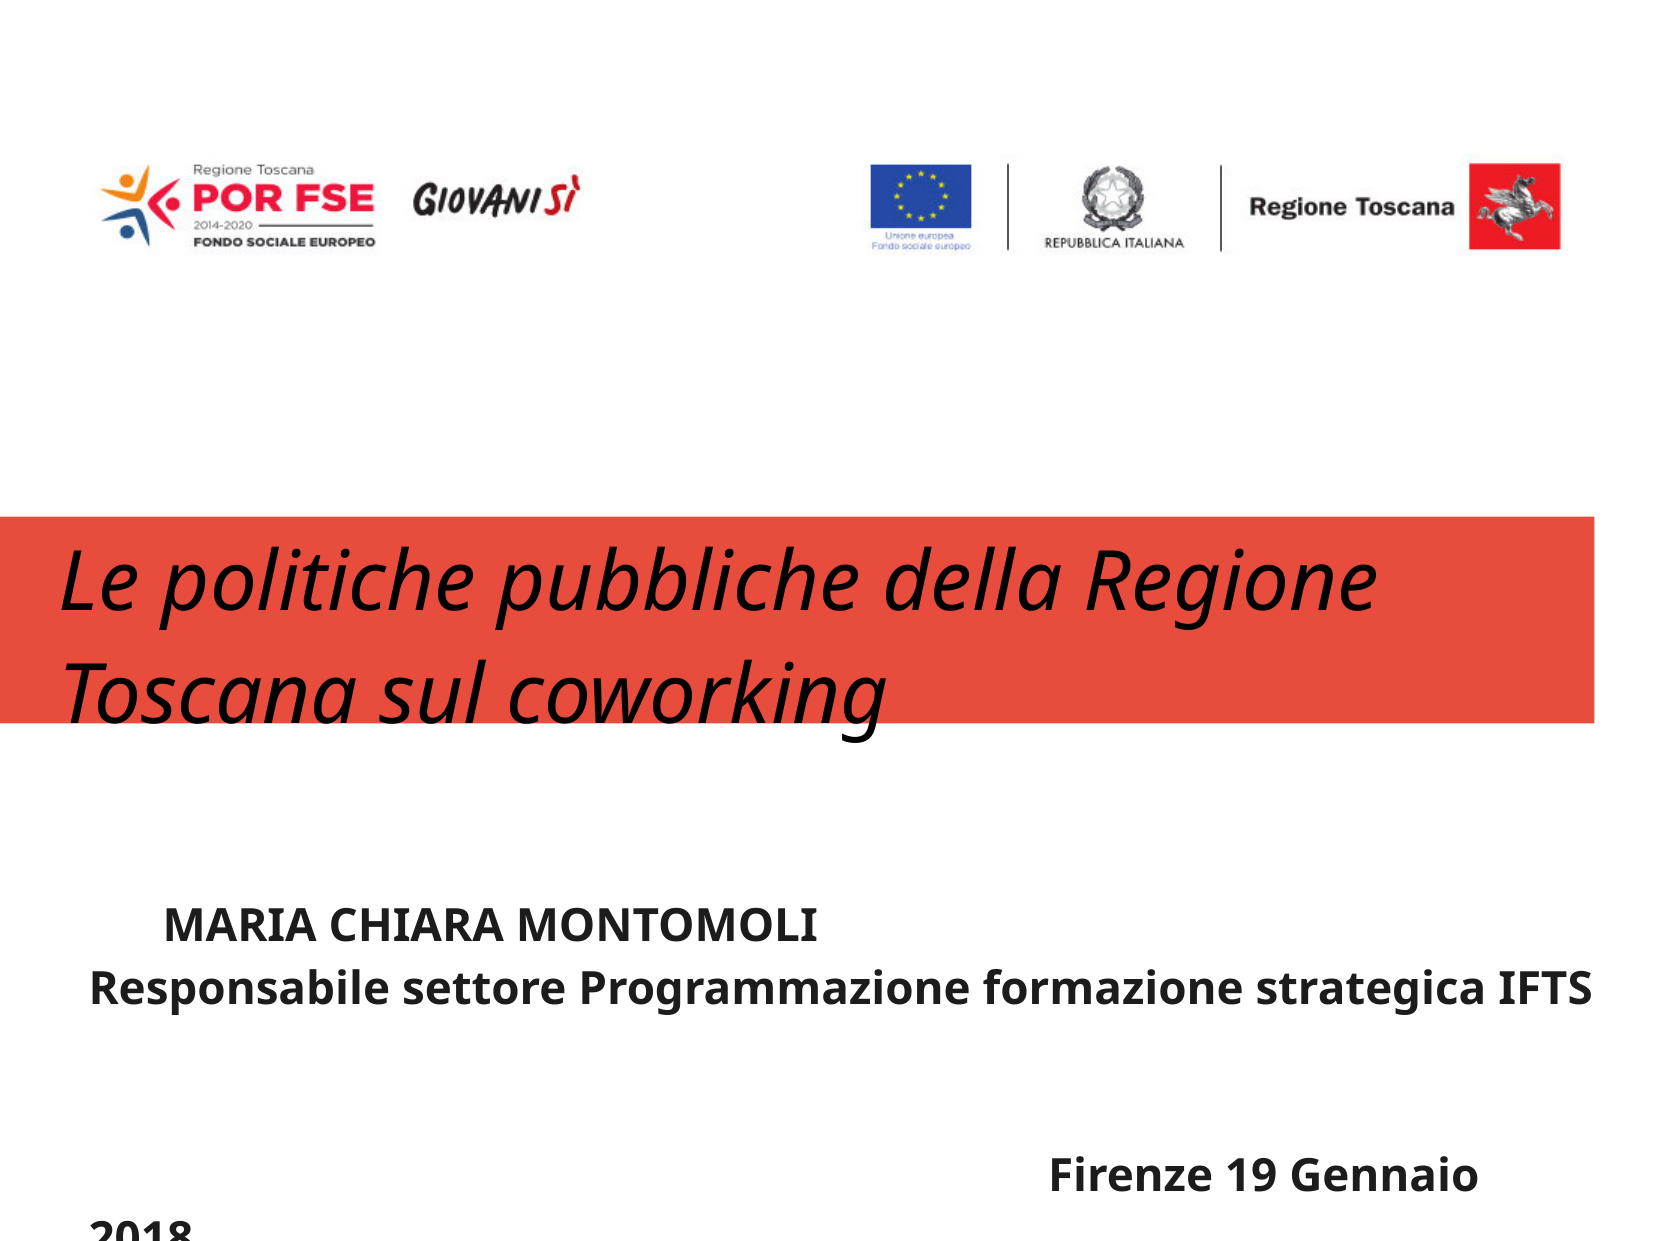

# Le politiche pubbliche della Regione Toscana sul coworking
	MARIA CHIARA MONTOMOLI
Responsabile settore Programmazione formazione strategica IFTS
													Firenze 19 Gennaio 2018